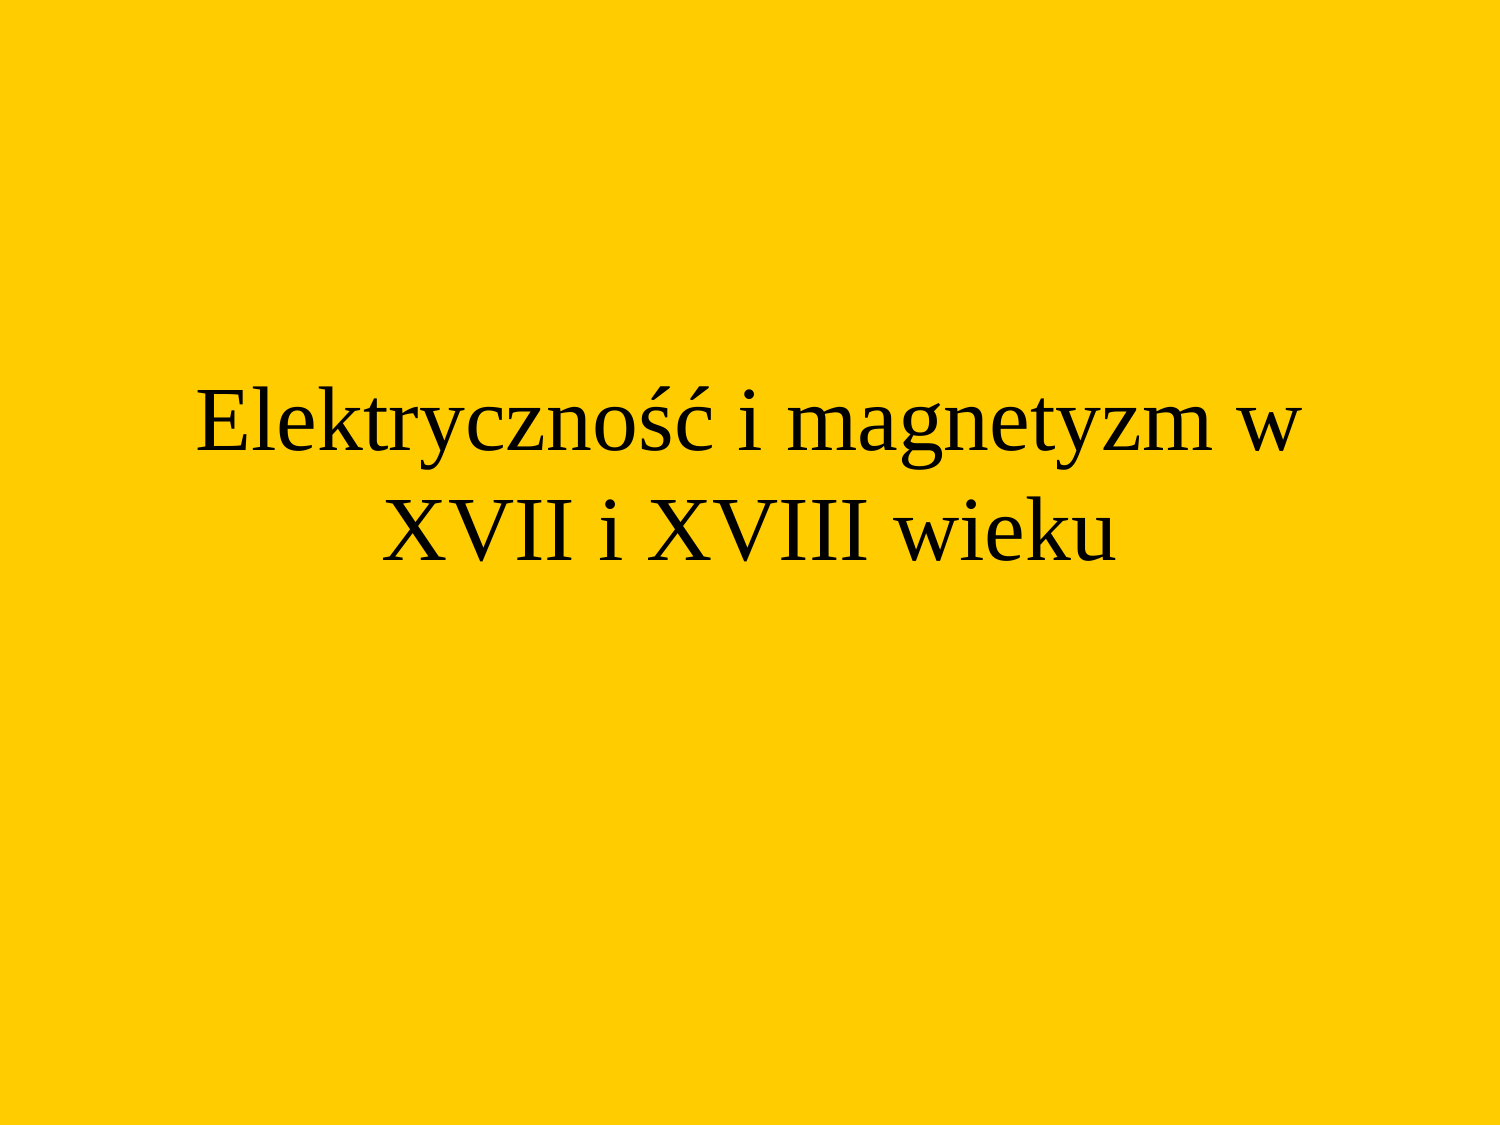

# Elektryczność i magnetyzm w XVII i XVIII wieku